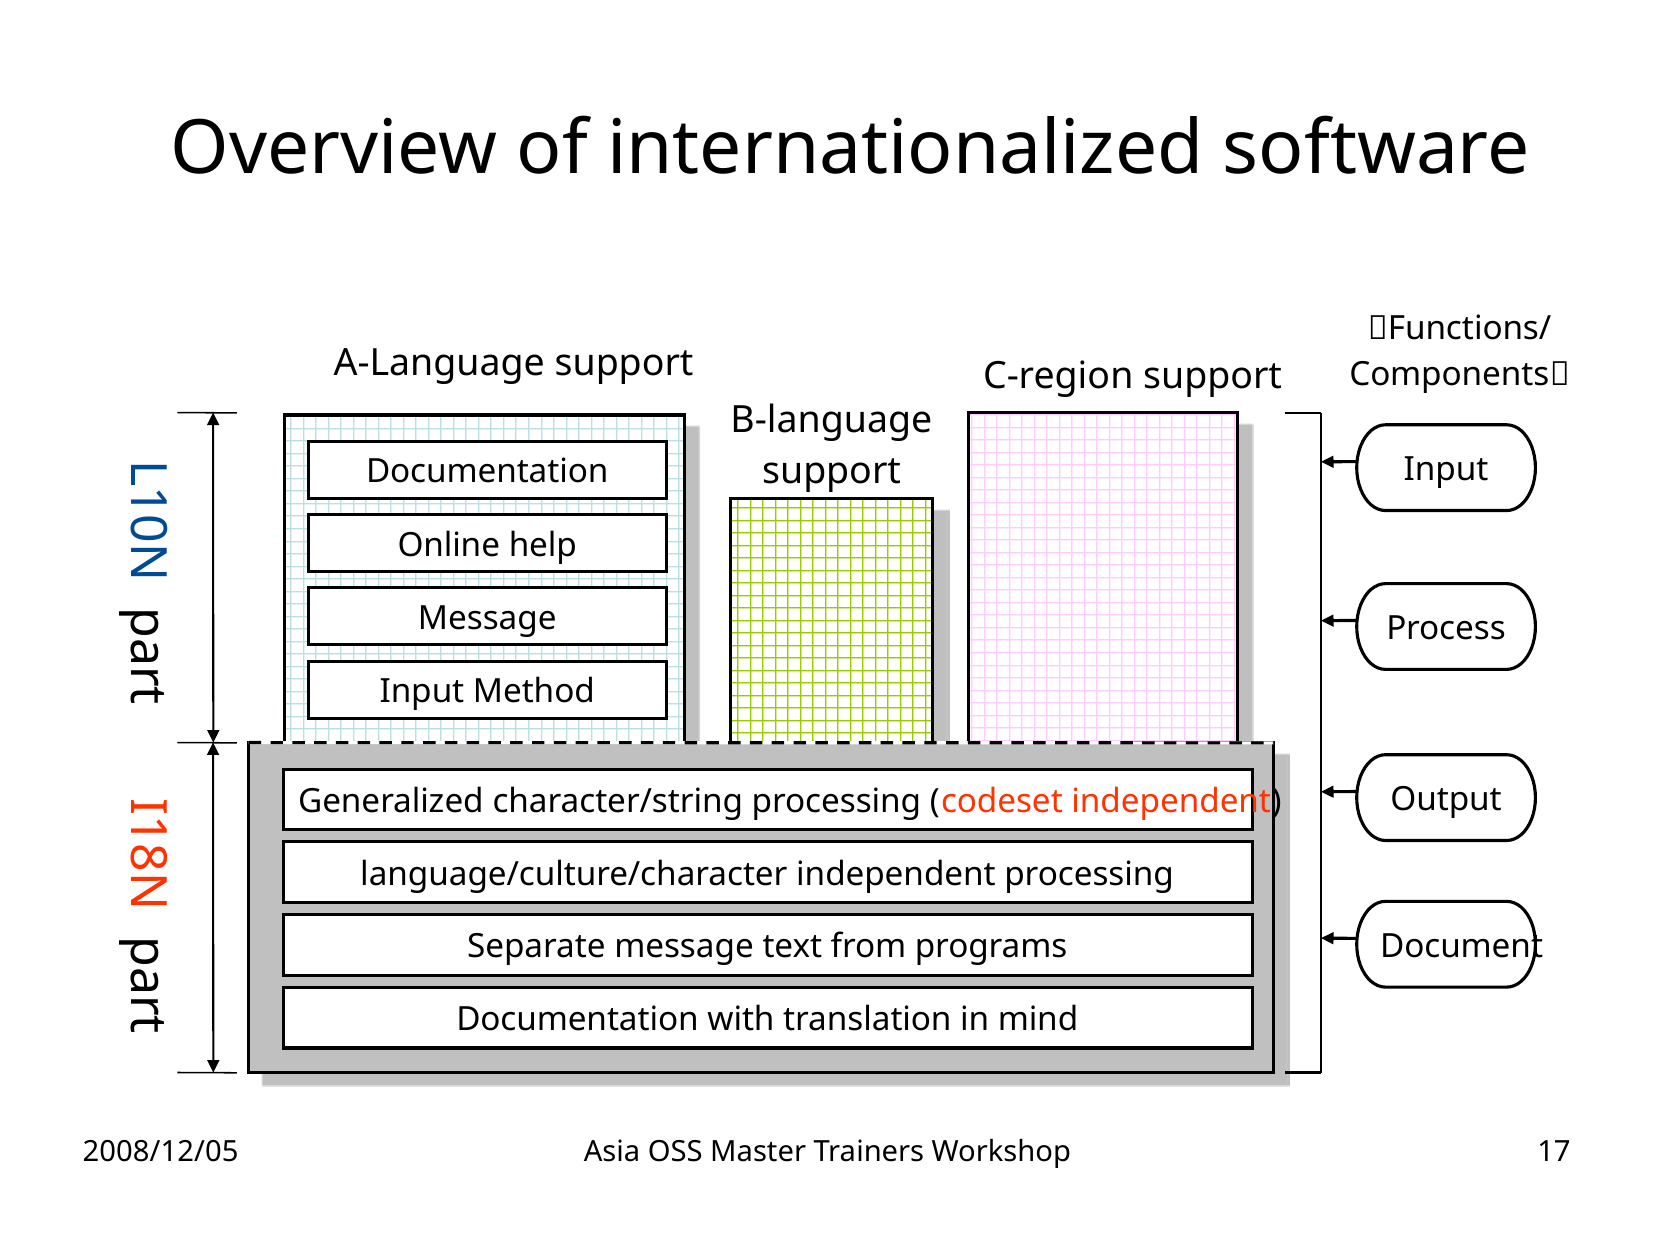

# Overview of internationalized software
［Functions/
Components］
A-Language support
C-region support
B-language
support
Input
Documentation
Online help
L10N part
Process
Message
Input Method
Output
Generalized character/string processing (codeset independent)
language/culture/character independent processing
Separate message text from programs
Documentation with translation in mind
I18N part
Document
2008/12/05
Asia OSS Master Trainers Workshop
17